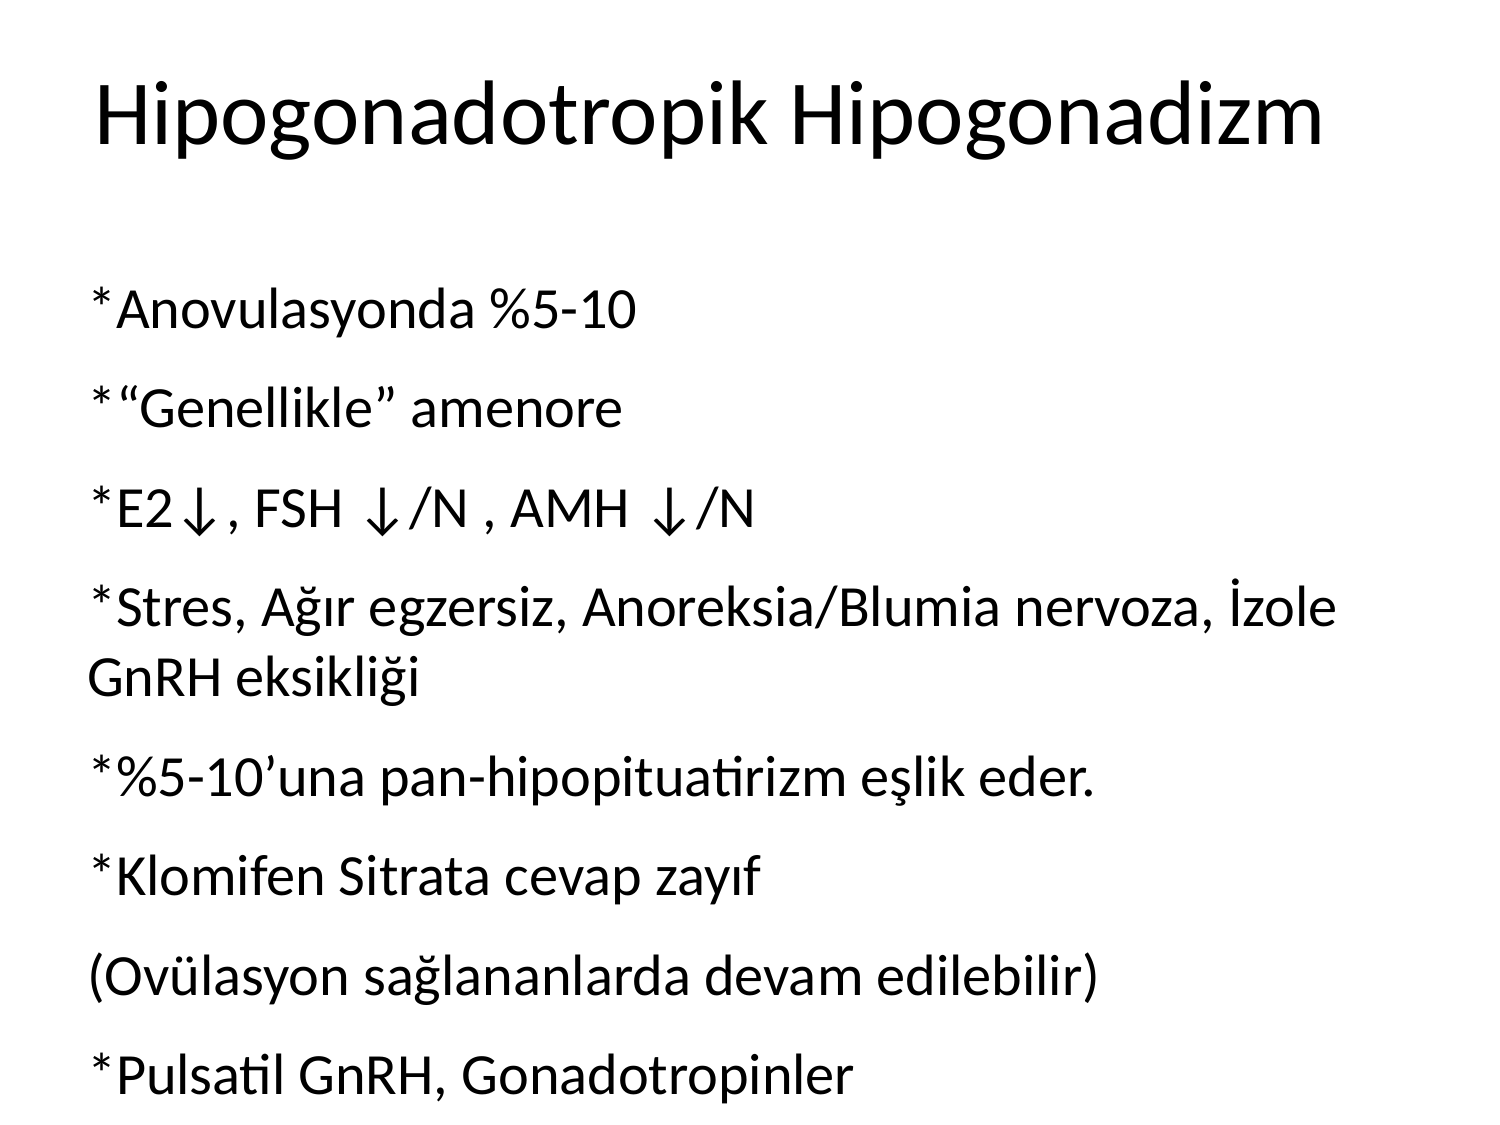

# Hipogonadotropik Hipogonadizm
*Anovulasyonda %5-10
*“Genellikle” amenore
*E2↓, FSH ↓/N , AMH ↓/N
*Stres, Ağır egzersiz, Anoreksia/Blumia nervoza, İzole GnRH eksikliği
*%5-10’una pan-hipopituatirizm eşlik eder.
*Klomifen Sitrata cevap zayıf
(Ovülasyon sağlananlarda devam edilebilir)
*Pulsatil GnRH, Gonadotropinler